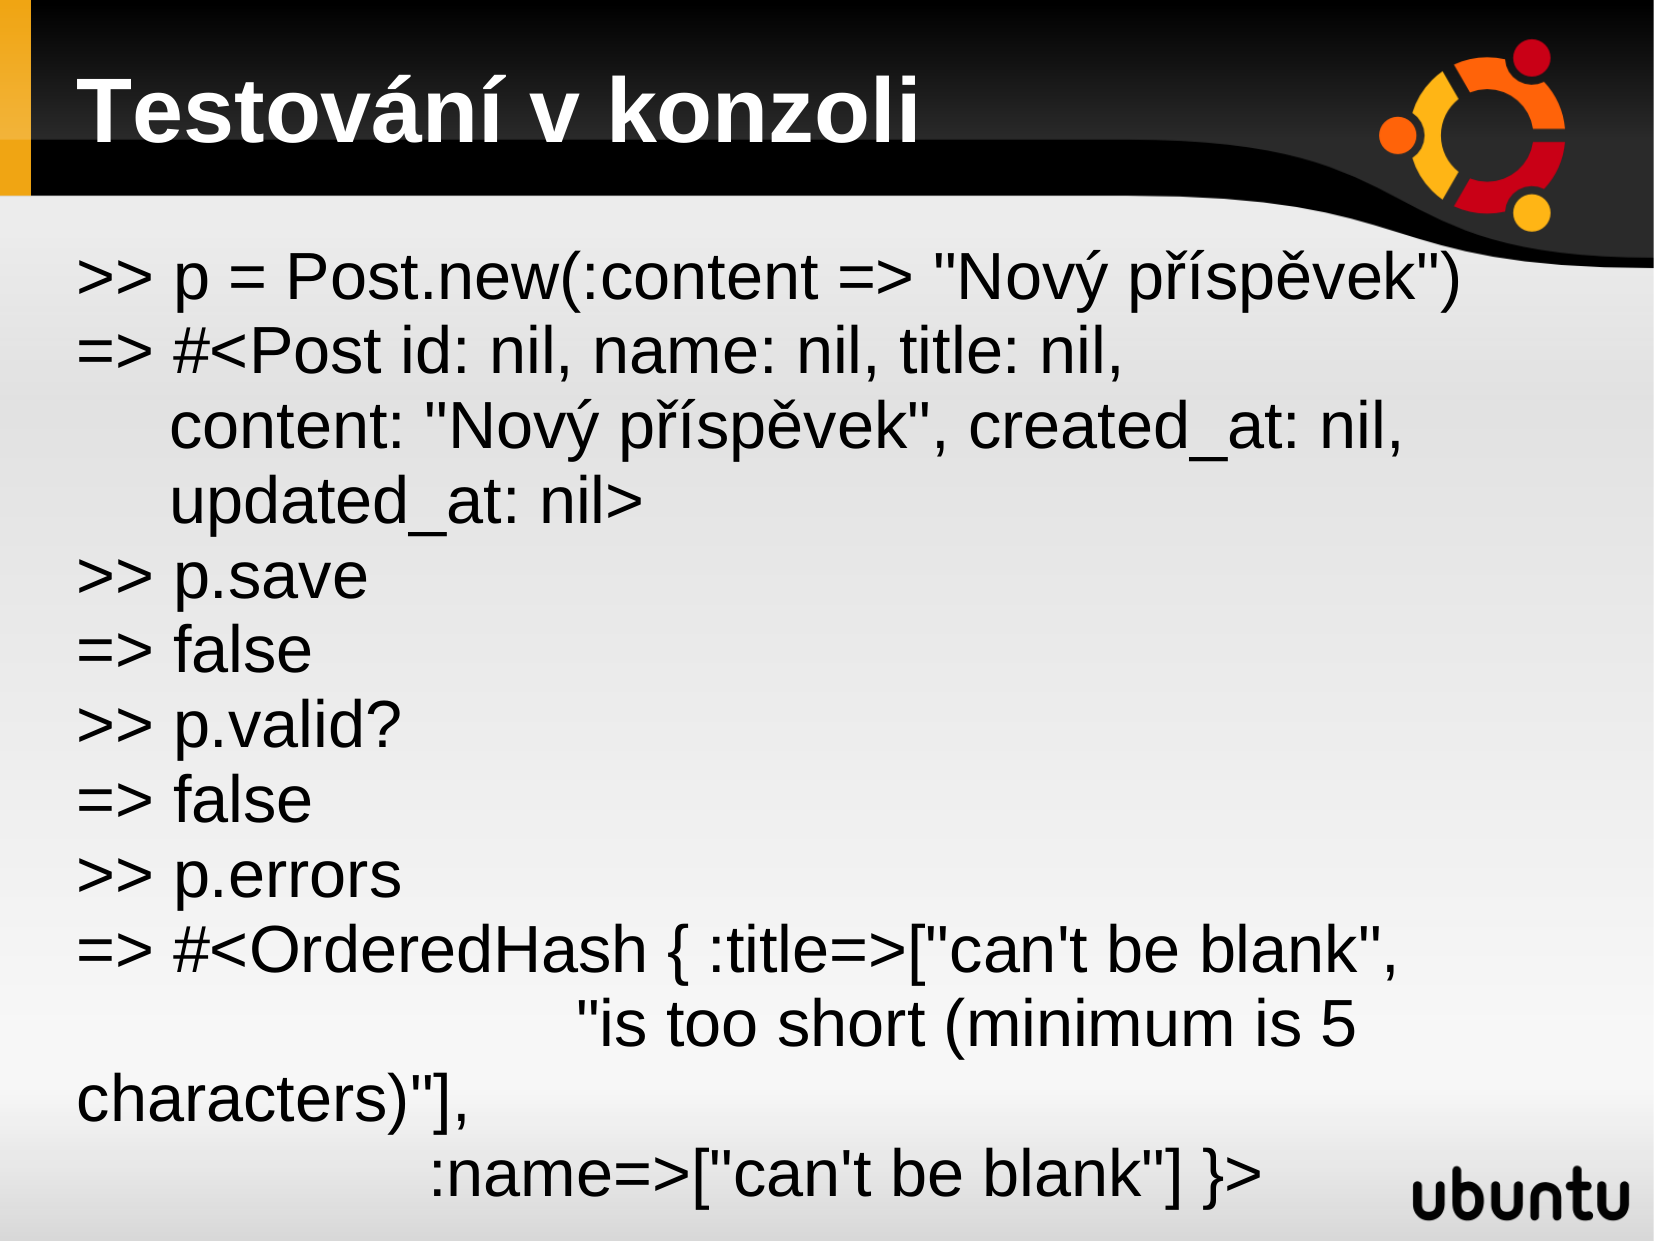

# Testování v konzoli
>> p = Post.new(:content => "Nový příspěvek")
=> #<Post id: nil, name: nil, title: nil,
 content: "Nový příspěvek", created_at: nil,
 updated_at: nil>
>> p.save
=> false
>> p.valid?
=> false
>> p.errors
=> #<OrderedHash { :title=>["can't be blank",
 "is too short (minimum is 5 characters)"],
 :name=>["can't be blank"] }>